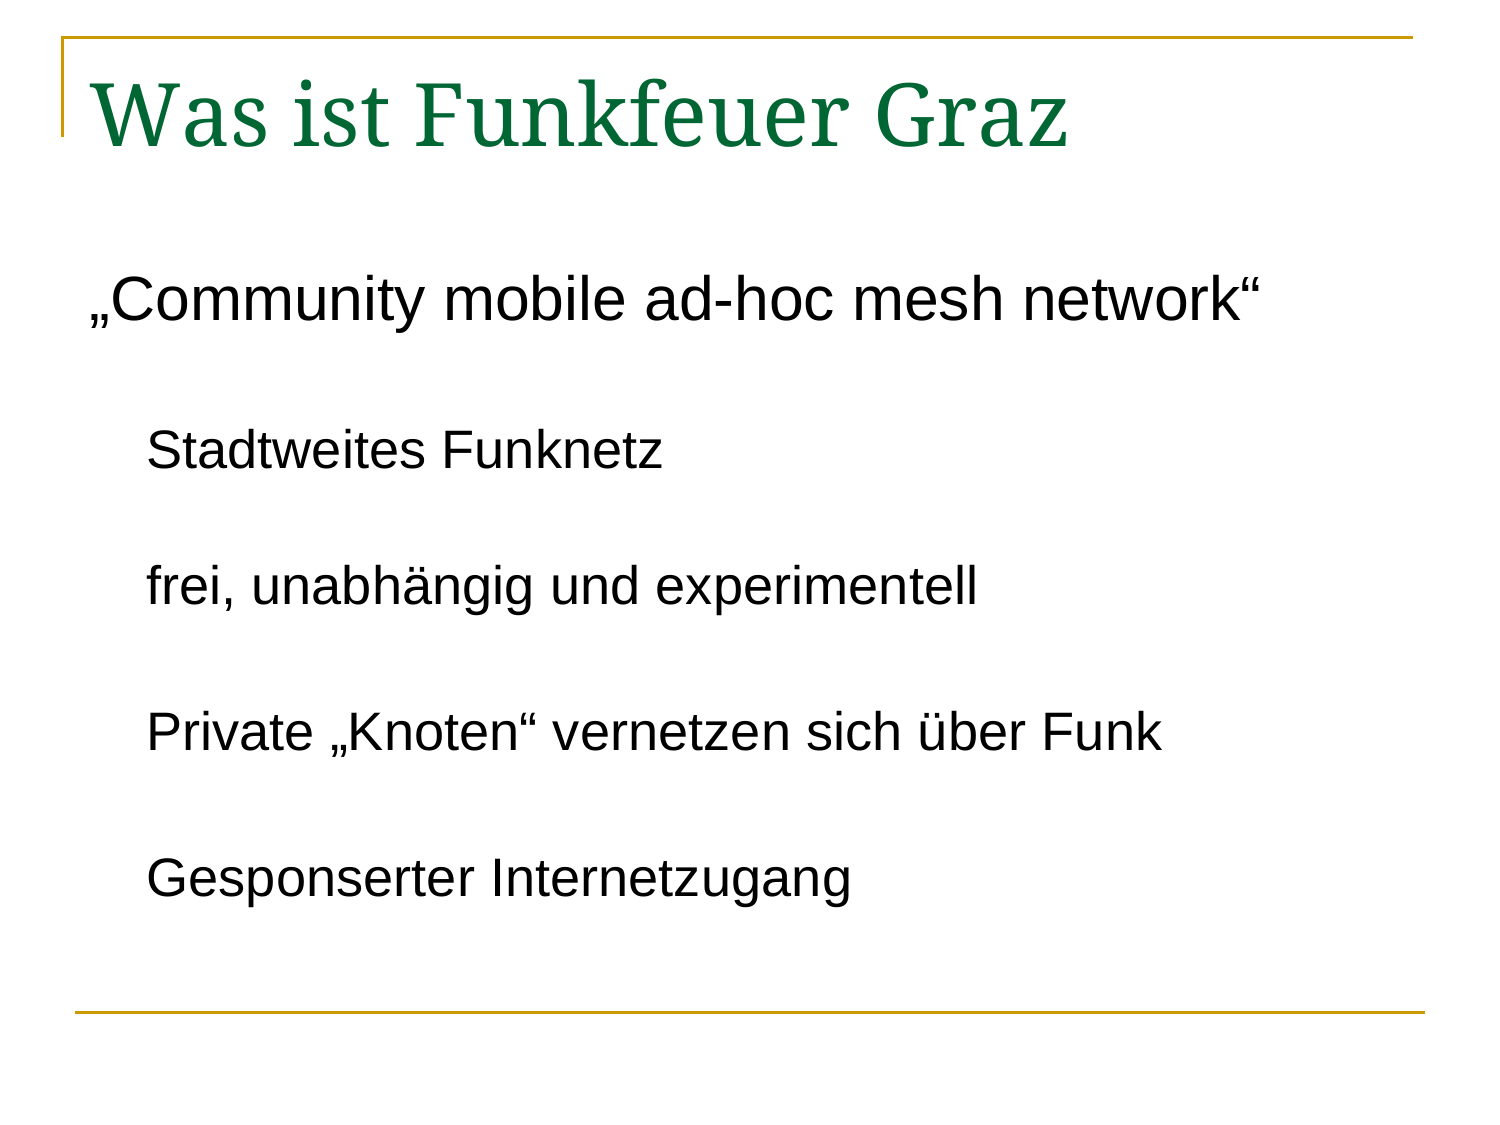

# Was ist Funkfeuer Graz
„Community mobile ad-hoc mesh network“
Stadtweites Funknetz
frei, unabhängig und experimentell
Private „Knoten“ vernetzen sich über Funk
Gesponserter Internetzugang